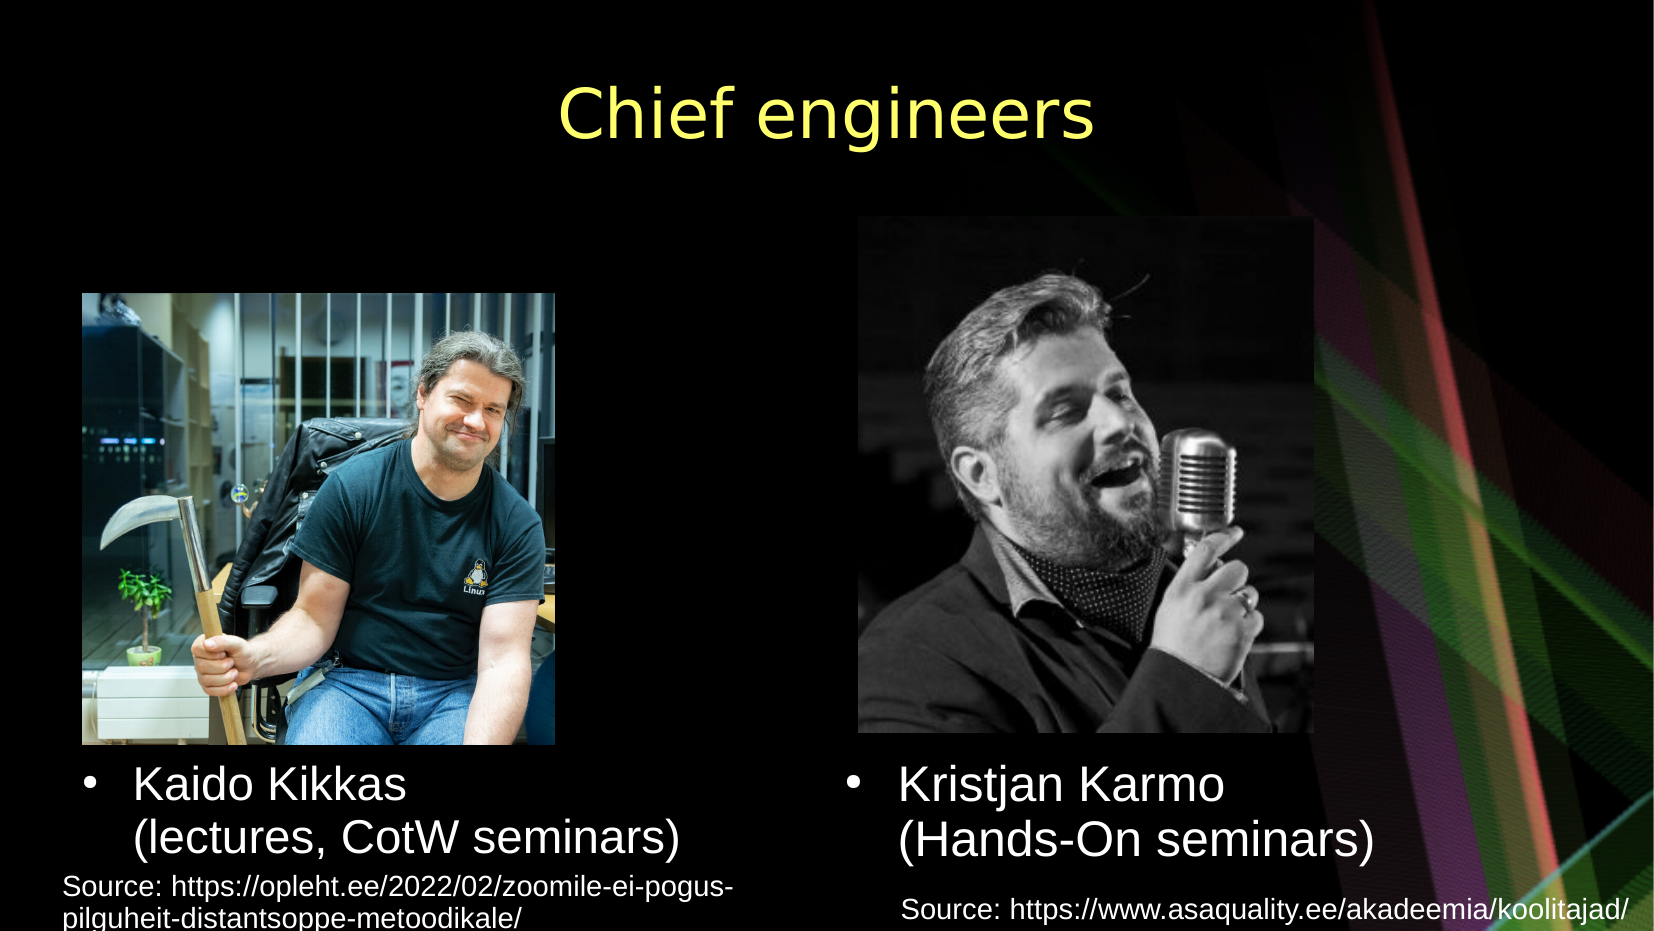

# Chief engineers
Kristjan Karmo
(Hands-On seminars)
Kaido Kikkas
(lectures, CotW seminars)
Source: https://opleht.ee/2022/02/zoomile-ei-pogus-pilguheit-distantsoppe-metoodikale/
Source: https://www.asaquality.ee/akadeemia/koolitajad/